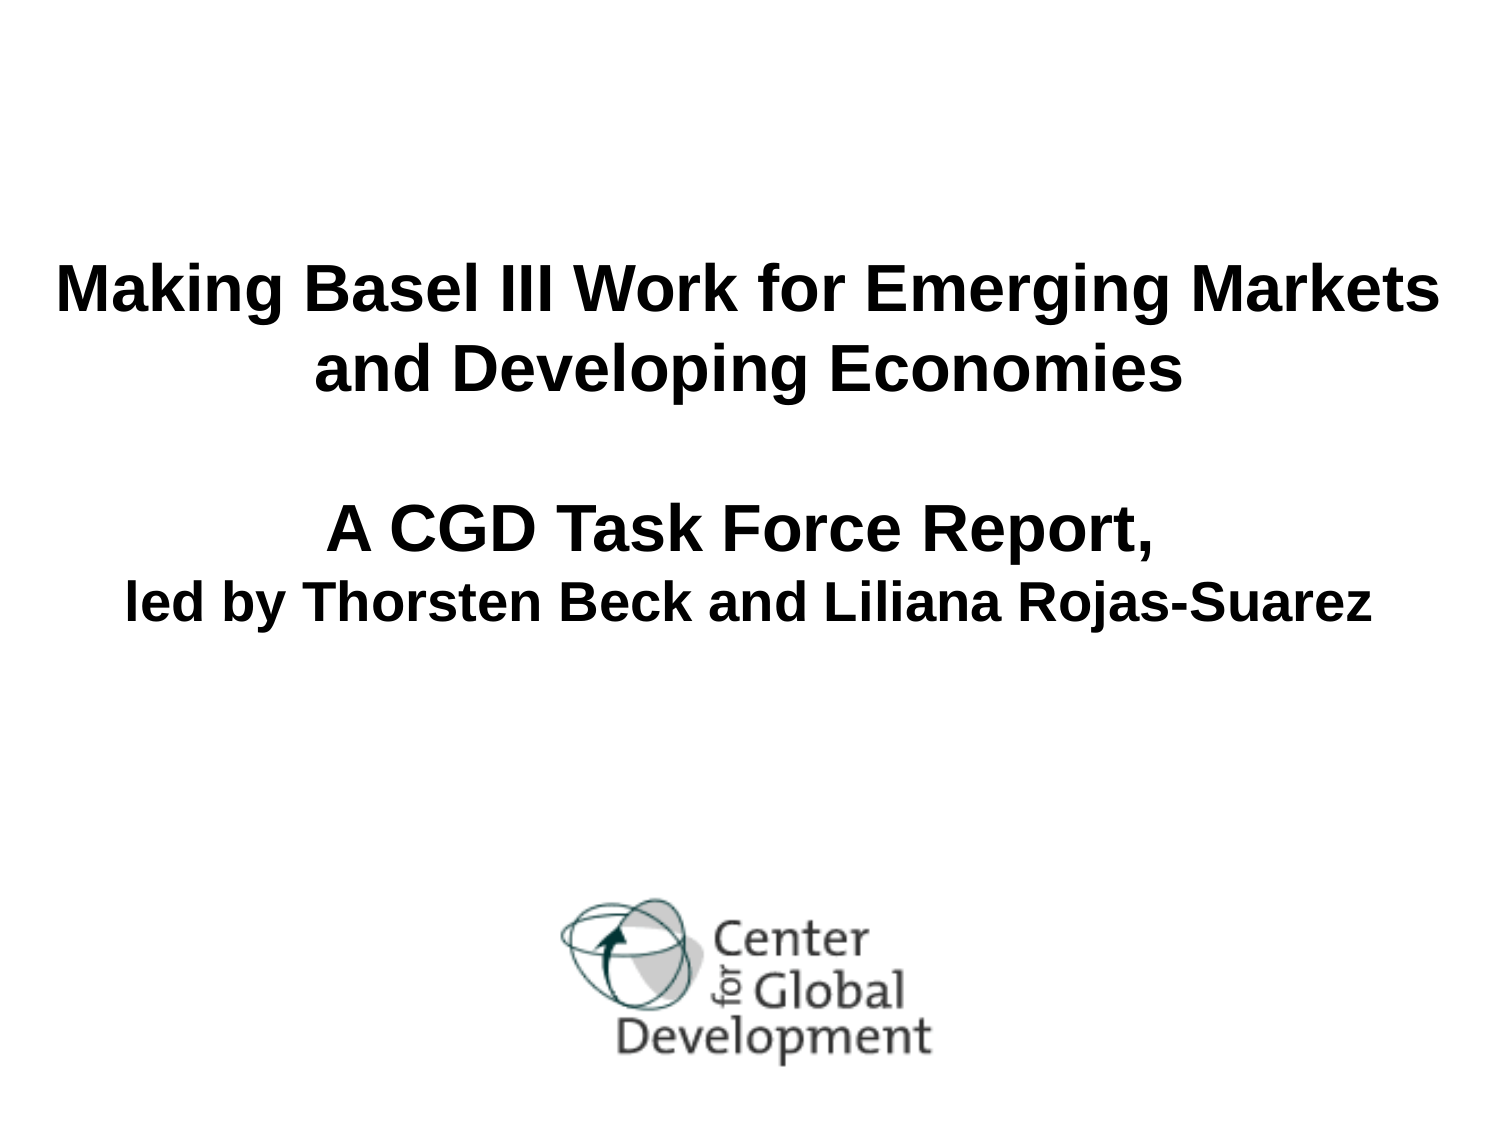

Making Basel III Work for Emerging Markets and Developing Economies
A CGD Task Force Report,
led by Thorsten Beck and Liliana Rojas-Suarez